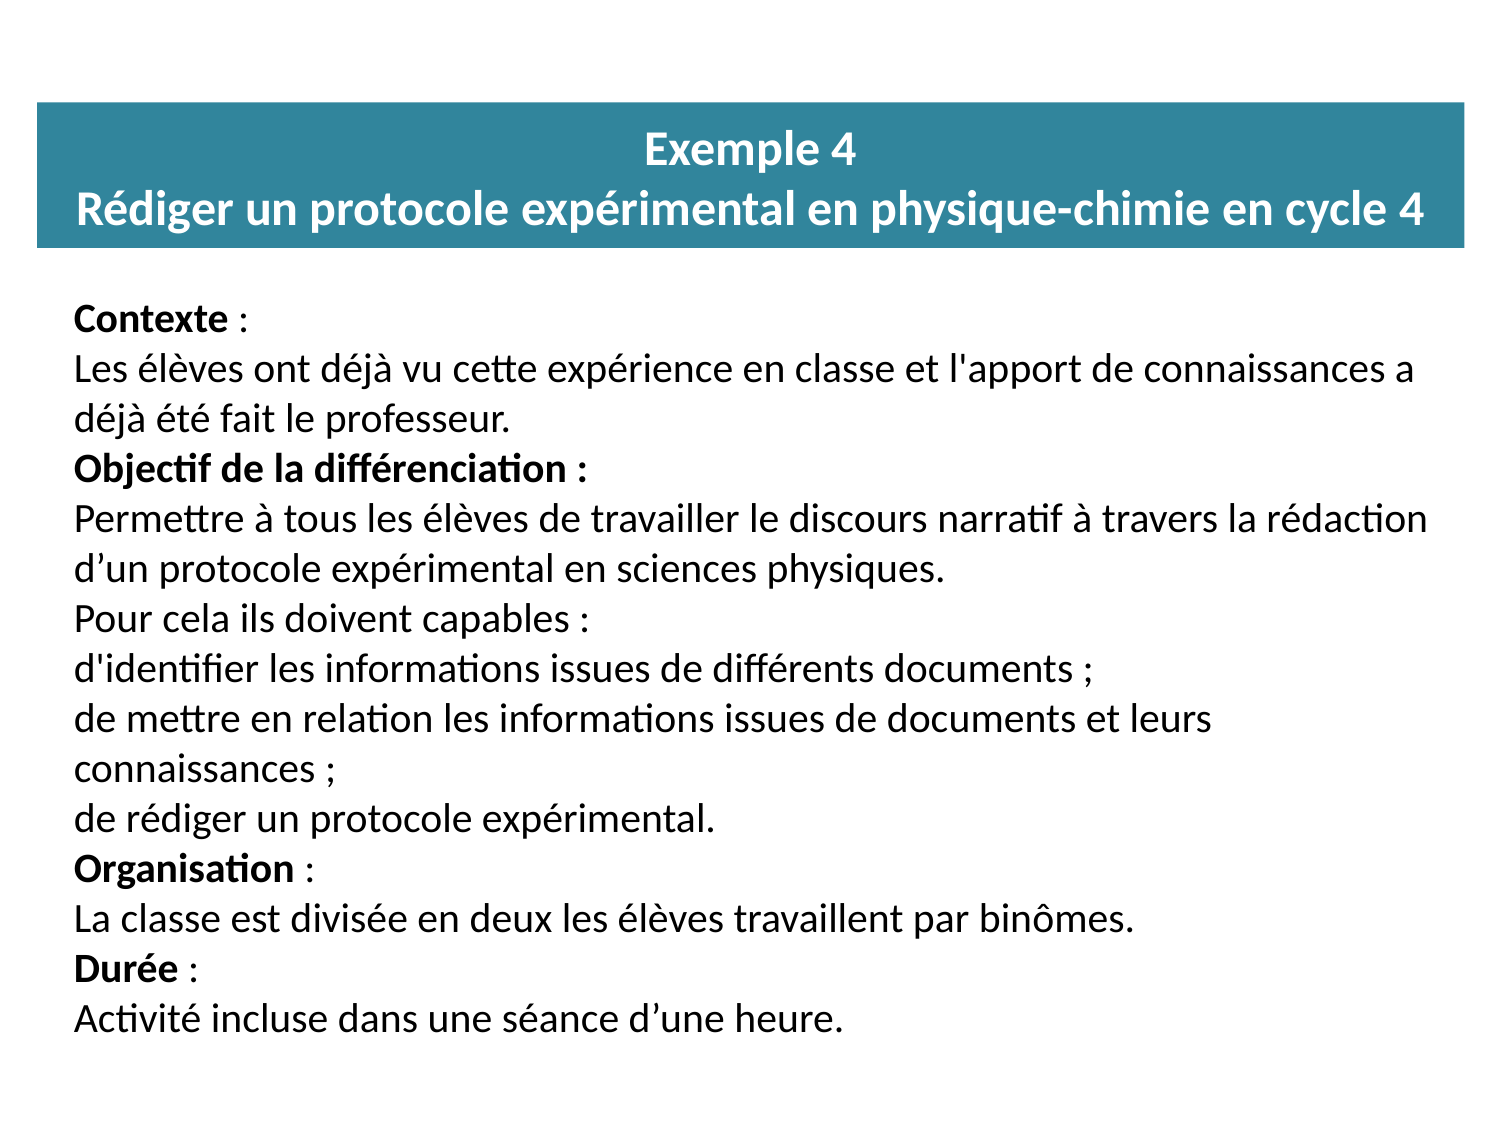

Exemple 4
Rédiger un protocole expérimental en physique-chimie en cycle 4
Contexte :
Les élèves ont déjà vu cette expérience en classe et l'apport de connaissances a déjà été fait le professeur.
Objectif de la différenciation :
Permettre à tous les élèves de travailler le discours narratif à travers la rédaction d’un protocole expérimental en sciences physiques.
Pour cela ils doivent capables :
d'identifier les informations issues de différents documents ;
de mettre en relation les informations issues de documents et leurs connaissances ;
de rédiger un protocole expérimental.
Organisation :
La classe est divisée en deux les élèves travaillent par binômes.
Durée :
Activité incluse dans une séance d’une heure.